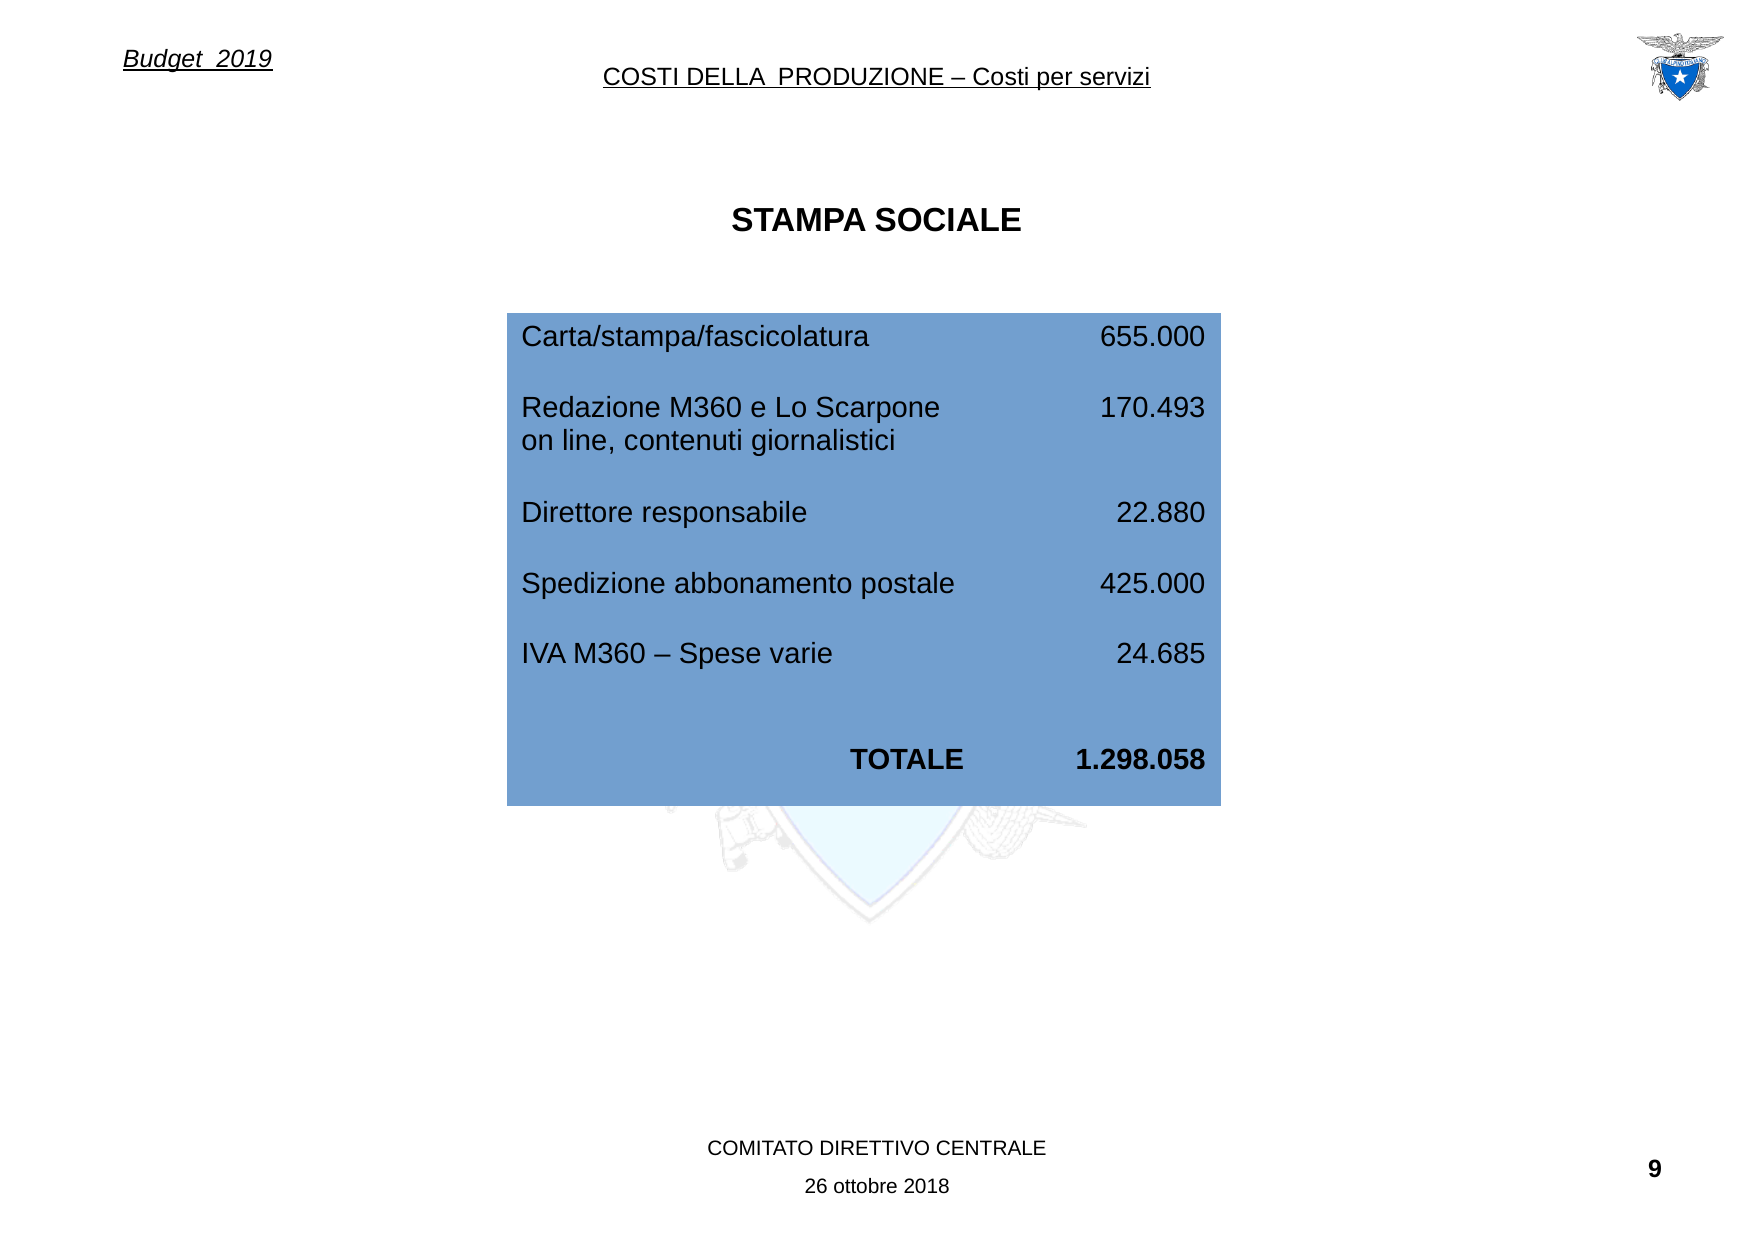

Budget 2019
COSTI DELLA PRODUZIONE – Costi per servizi
STAMPA SOCIALE
| Carta/stampa/fascicolatura | 655.000 |
| --- | --- |
| Redazione M360 e Lo Scarpone on line, contenuti giornalistici | 170.493 |
| Direttore responsabile | 22.880 |
| Spedizione abbonamento postale | 425.000 |
| IVA M360 – Spese varie | 24.685 |
| TOTALE | 1.298.058 |
COMITATO DIRETTIVO CENTRALE
26 ottobre 2018
9